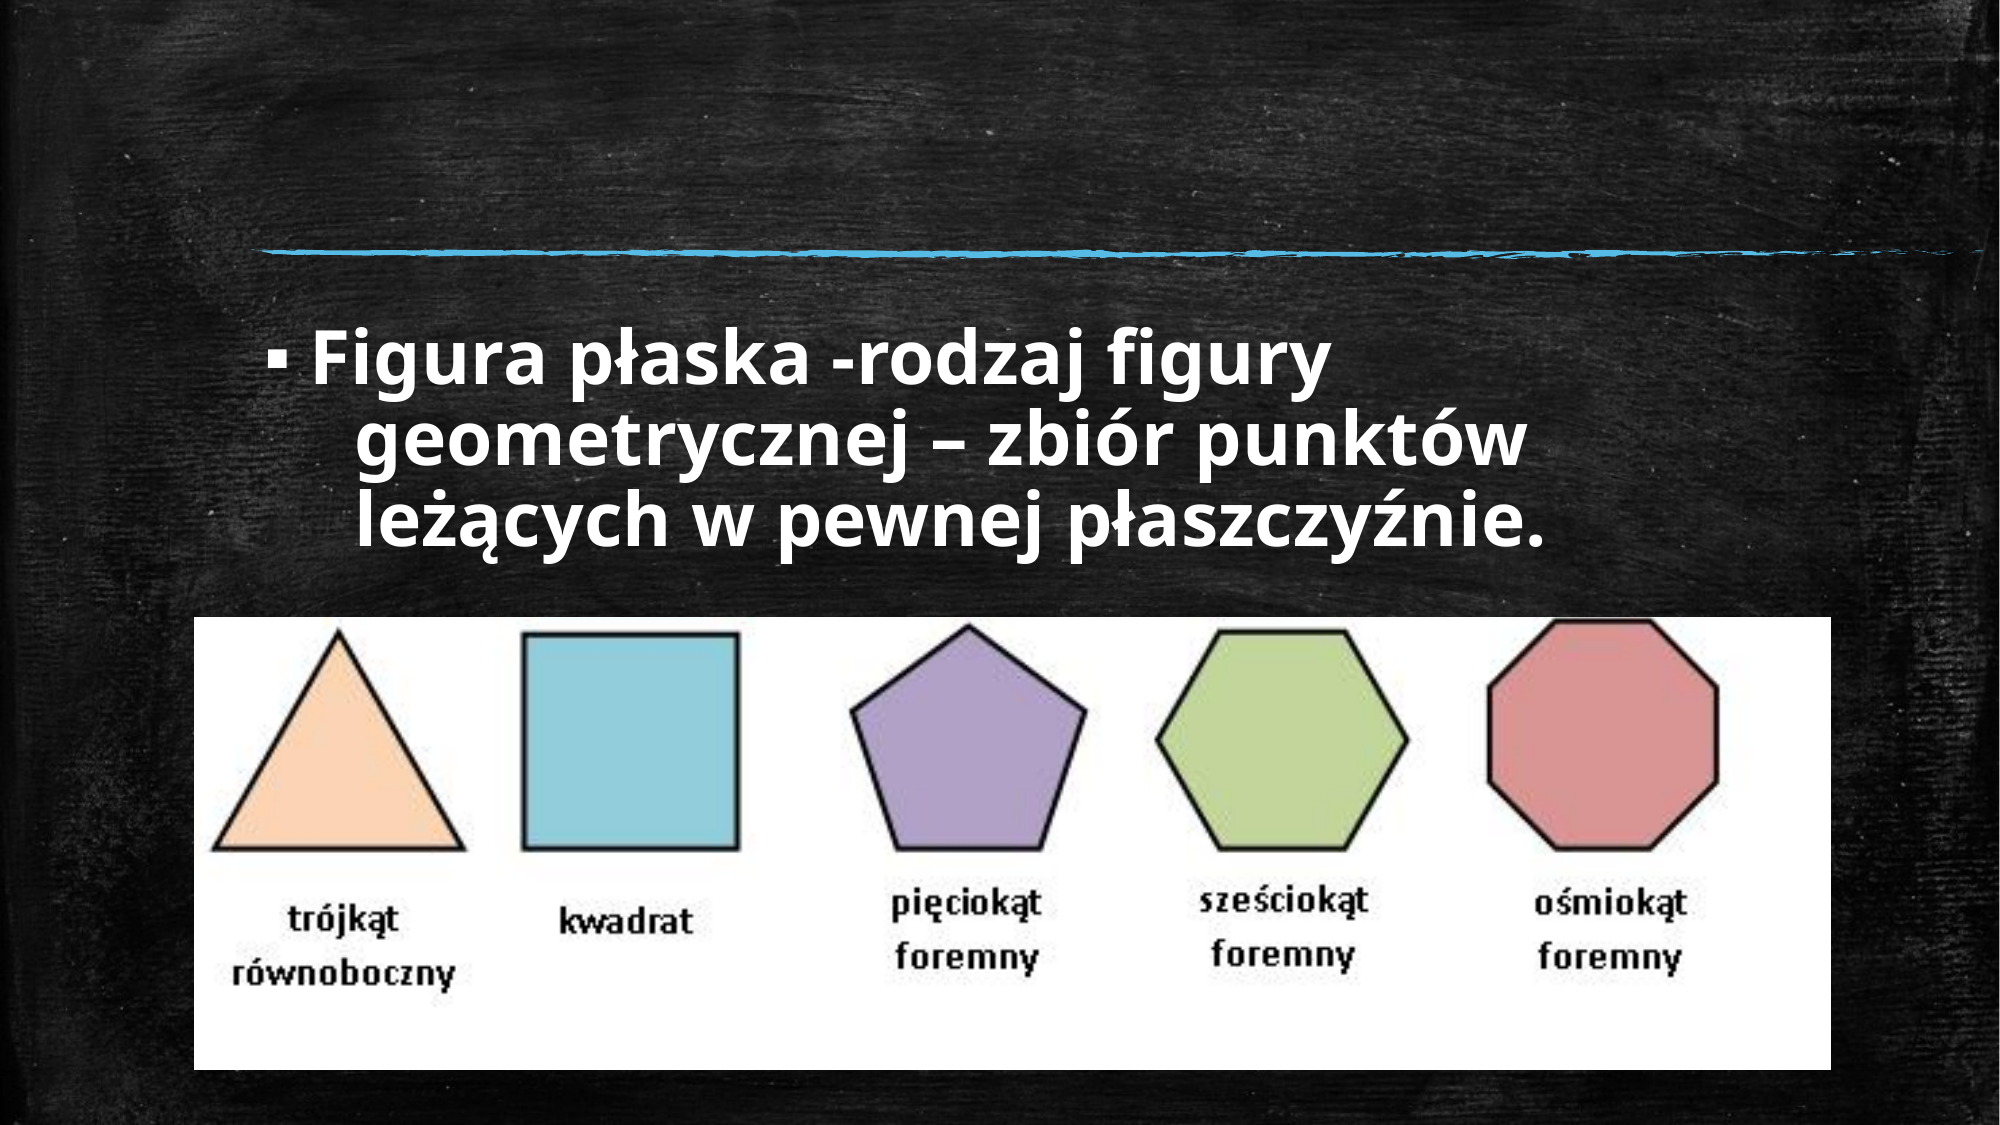

#
Figura płaska -rodzaj figury geometrycznej – zbiór punktów leżących w pewnej płaszczyźnie.